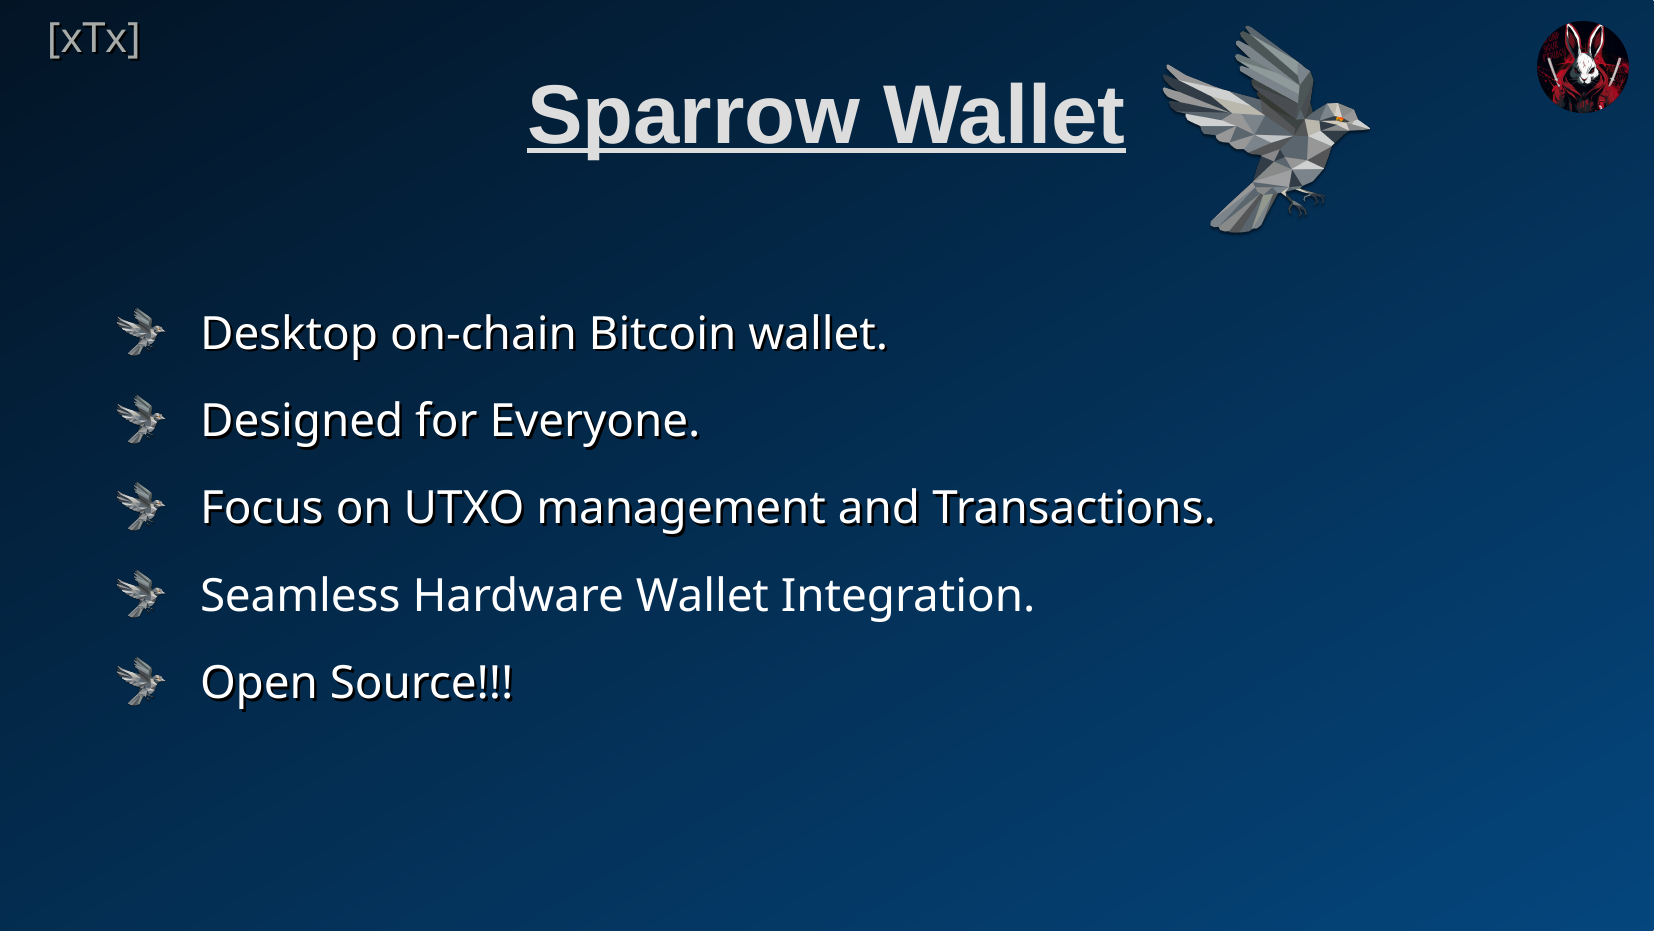

[xTx]
# Sparrow Wallet
Desktop on-chain Bitcoin wallet.
Designed for Everyone.
Focus on UTXO management and Transactions.
Seamless Hardware Wallet Integration.
Open Source!!!